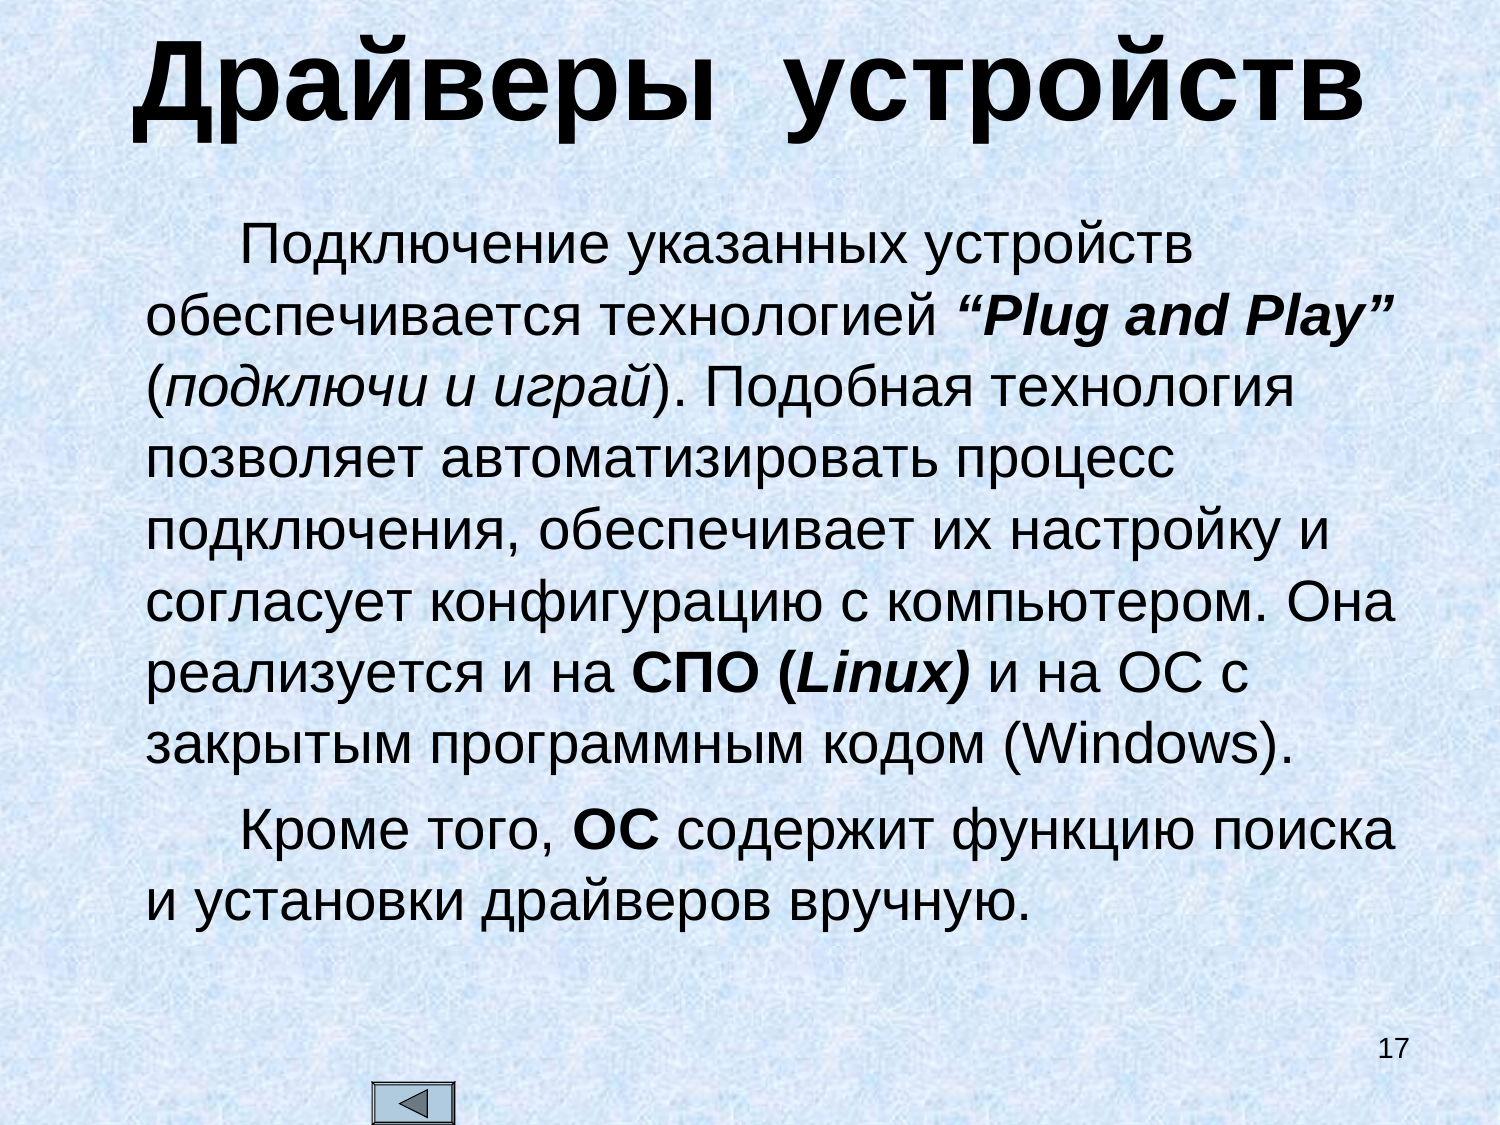

# Драйверы устройств
		Подключение указанных устройств обеспечивается технологией “Plug and Play” (подключи и играй). Подобная технология позволяет автоматизировать процесс подключения, обеспечивает их настройку и согласует конфигурацию с компьютером. Она реализуется и на СПО (Linux) и на ОС с закрытым программным кодом (Windows).
		Кроме того, ОС содержит функцию поиска и установки драйверов вручную.
17